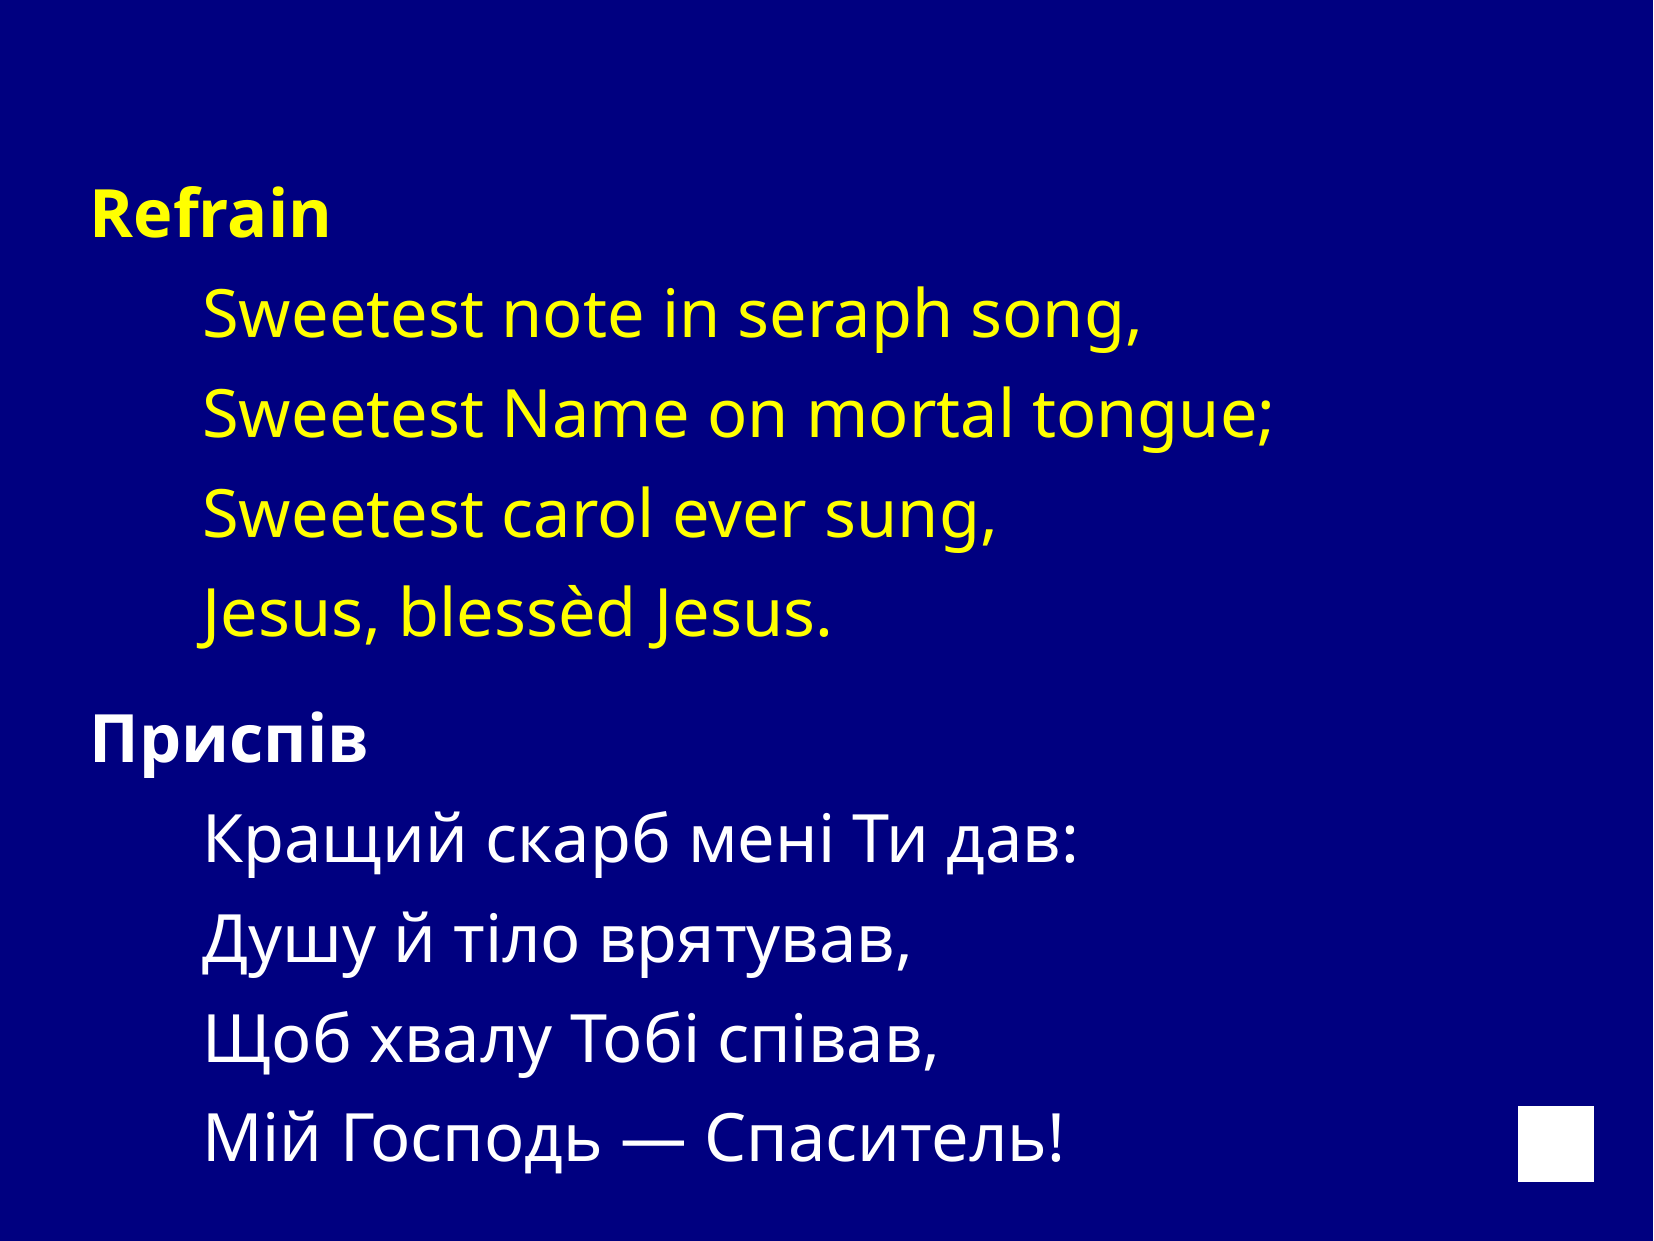

Refrain
	Sweetest note in seraph song,
	Sweetest Name on mortal tongue;
	Sweetest carol ever sung,
	Jesus, blessèd Jesus.
Приспів
	Кращий скарб мені Ти дав:
	Душу й тіло врятував,
	Щоб хвалу Тобі співав,
	Мій Господь ― Спаситель!